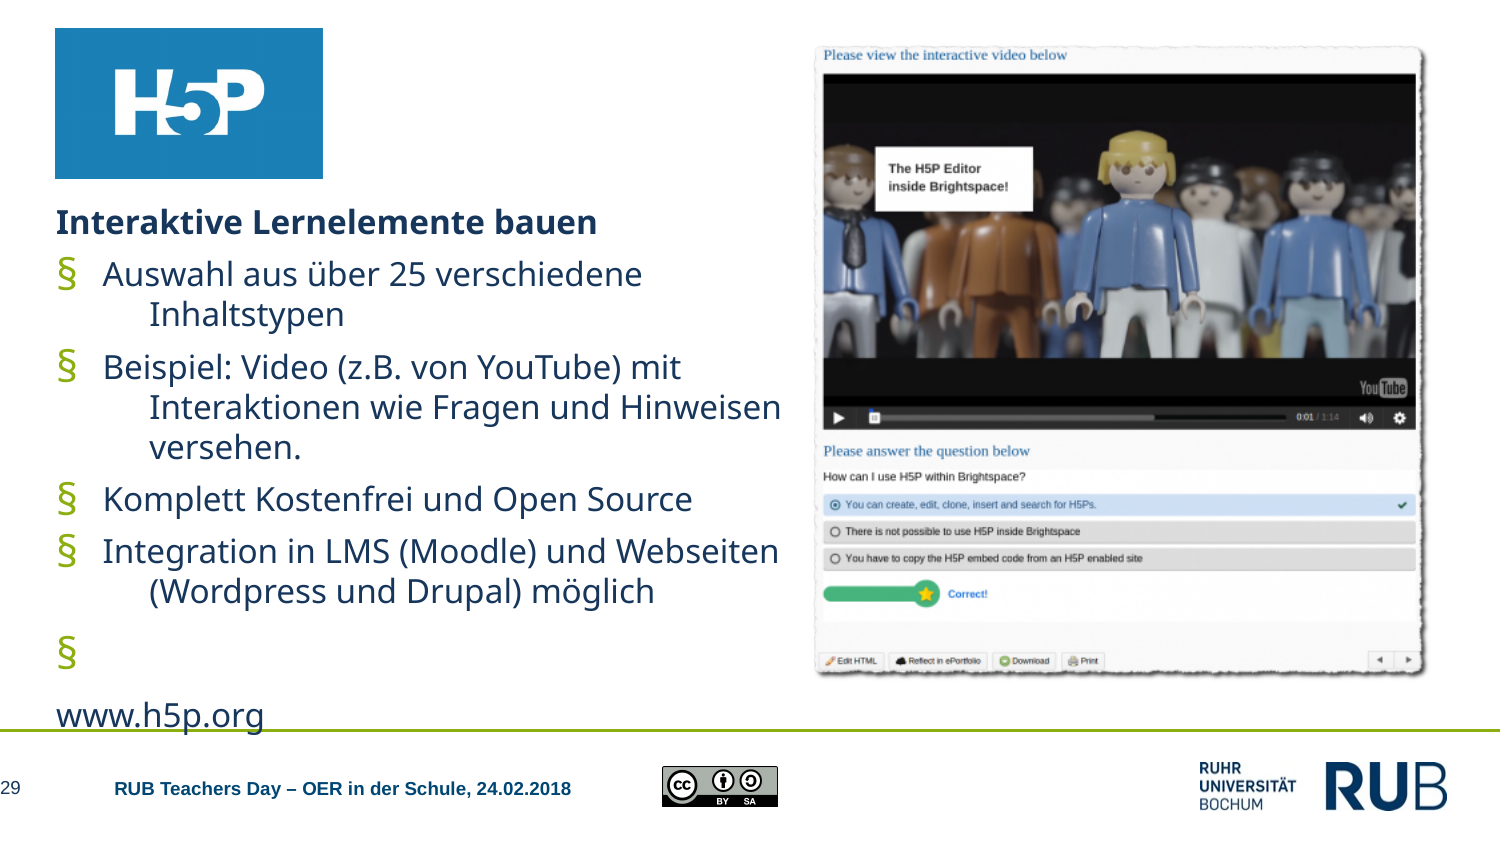

Interaktive Lernelemente bauen
Auswahl aus über 25 verschiedene Inhaltstypen
Beispiel: Video (z.B. von YouTube) mit Interaktionen wie Fragen und Hinweisen versehen.
Komplett Kostenfrei und Open Source
Integration in LMS (Moodle) und Webseiten (Wordpress und Drupal) möglich
www.h5p.org
RUB Teachers Day – OER in der Schule, 24.02.2018